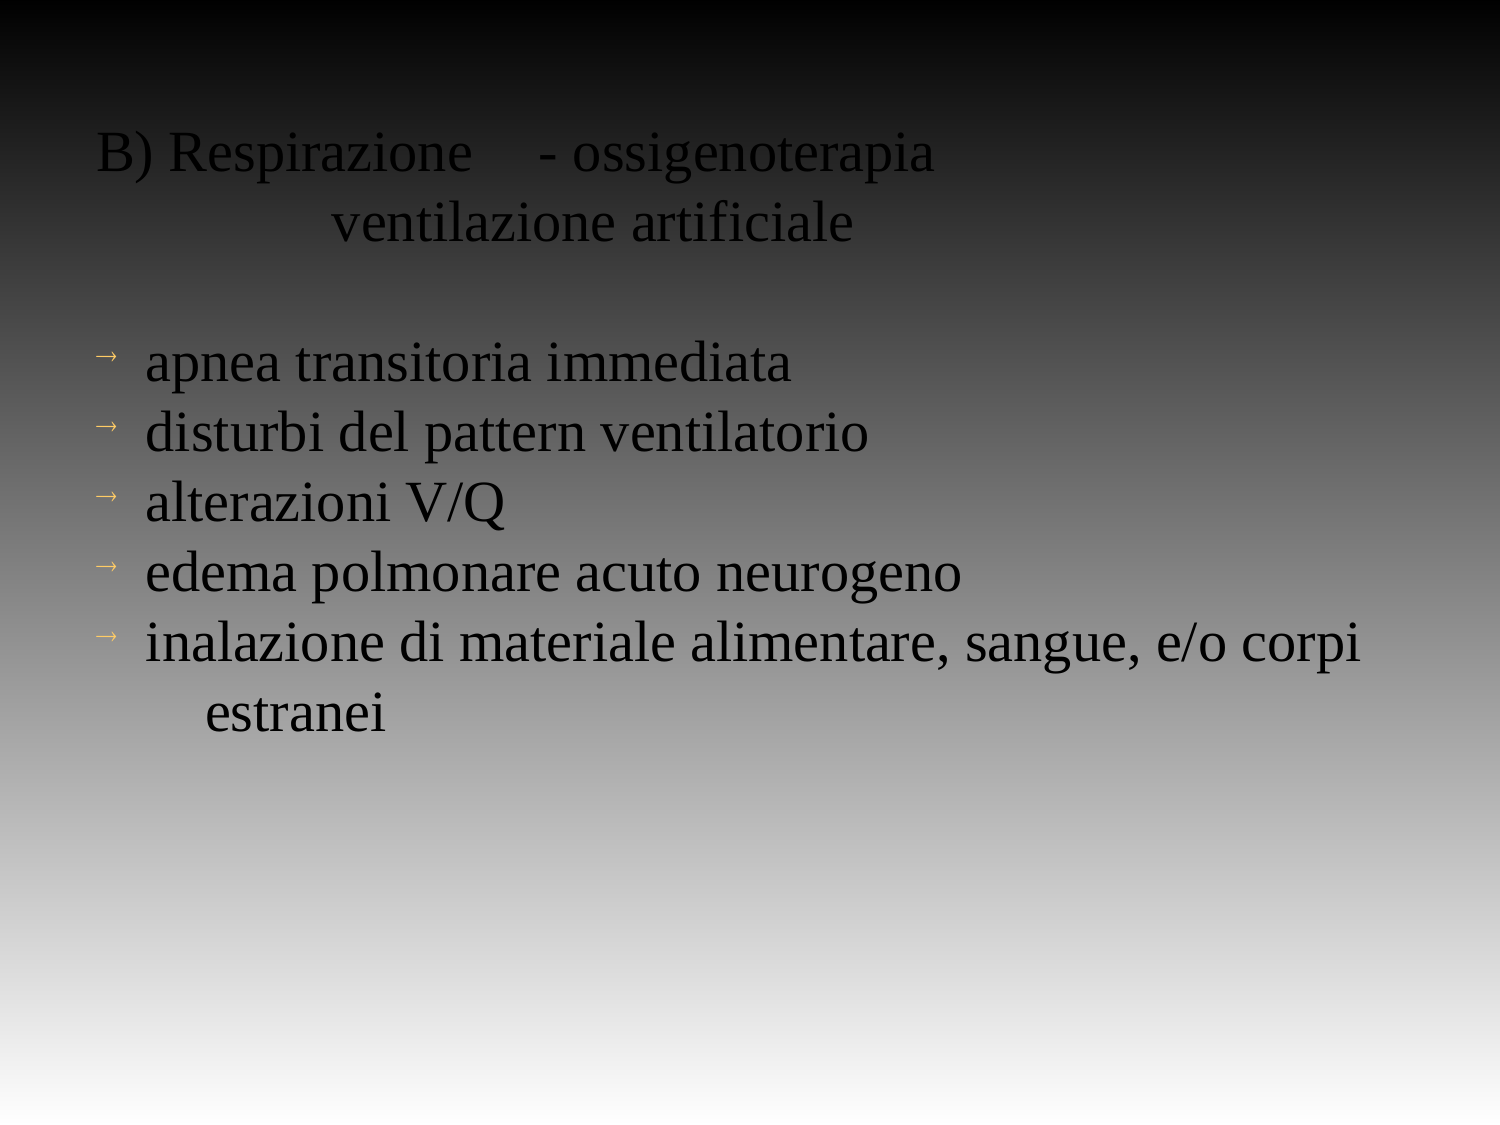

B) Respirazione	- ossigenoterapia
			 ventilazione artificiale
 apnea transitoria immediata
 disturbi del pattern ventilatorio
 alterazioni V/Q
 edema polmonare acuto neurogeno
 inalazione di materiale alimentare, sangue, e/o corpi 	estranei